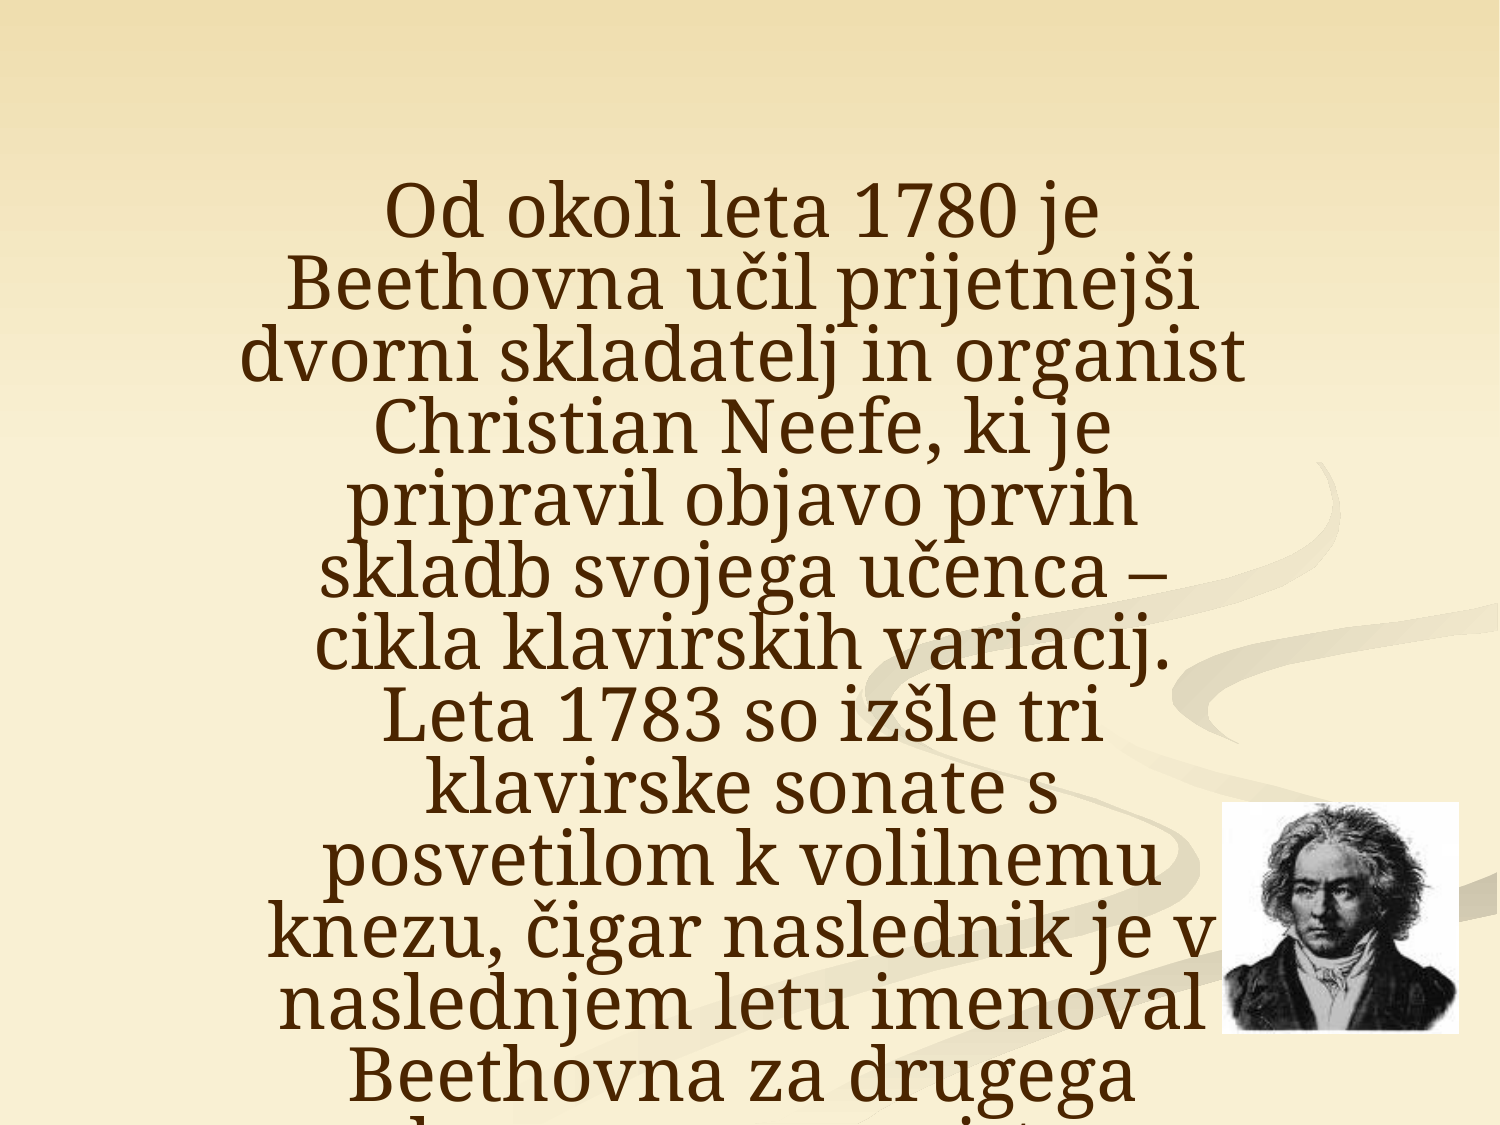

# Od okoli leta 1780 je Beethovna učil prijetnejši dvorni skladatelj in organist Christian Neefe, ki je pripravil objavo prvih skladb svojega učenca – cikla klavirskih variacij. Leta 1783 so izšle tri klavirske sonate s posvetilom k volilnemu knezu, čigar naslednik je v naslednjem letu imenoval Beethovna za drugega dvornega organista.